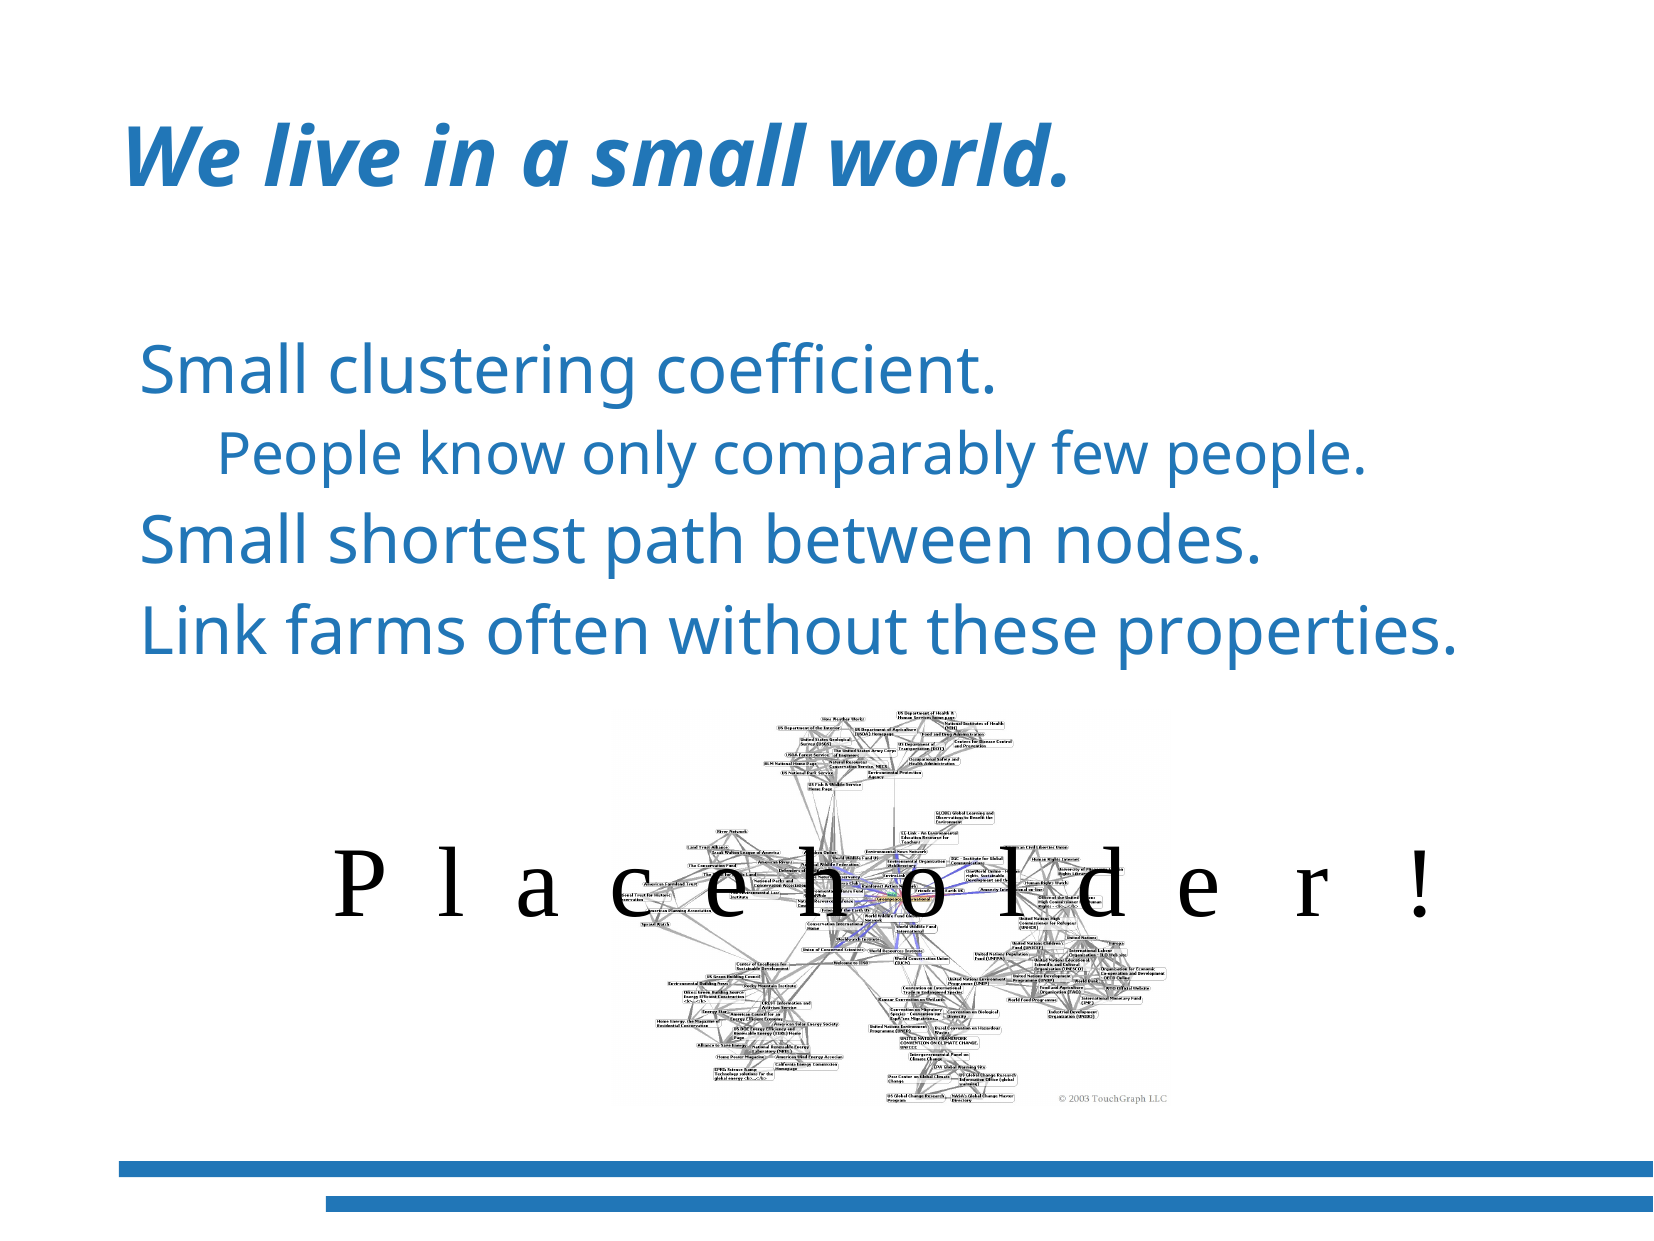

# We live in a small world.
Small clustering coefficient.
People know only comparably few people.
Small shortest path between nodes.
Link farms often without these properties.
P l a c e h o l d e r !